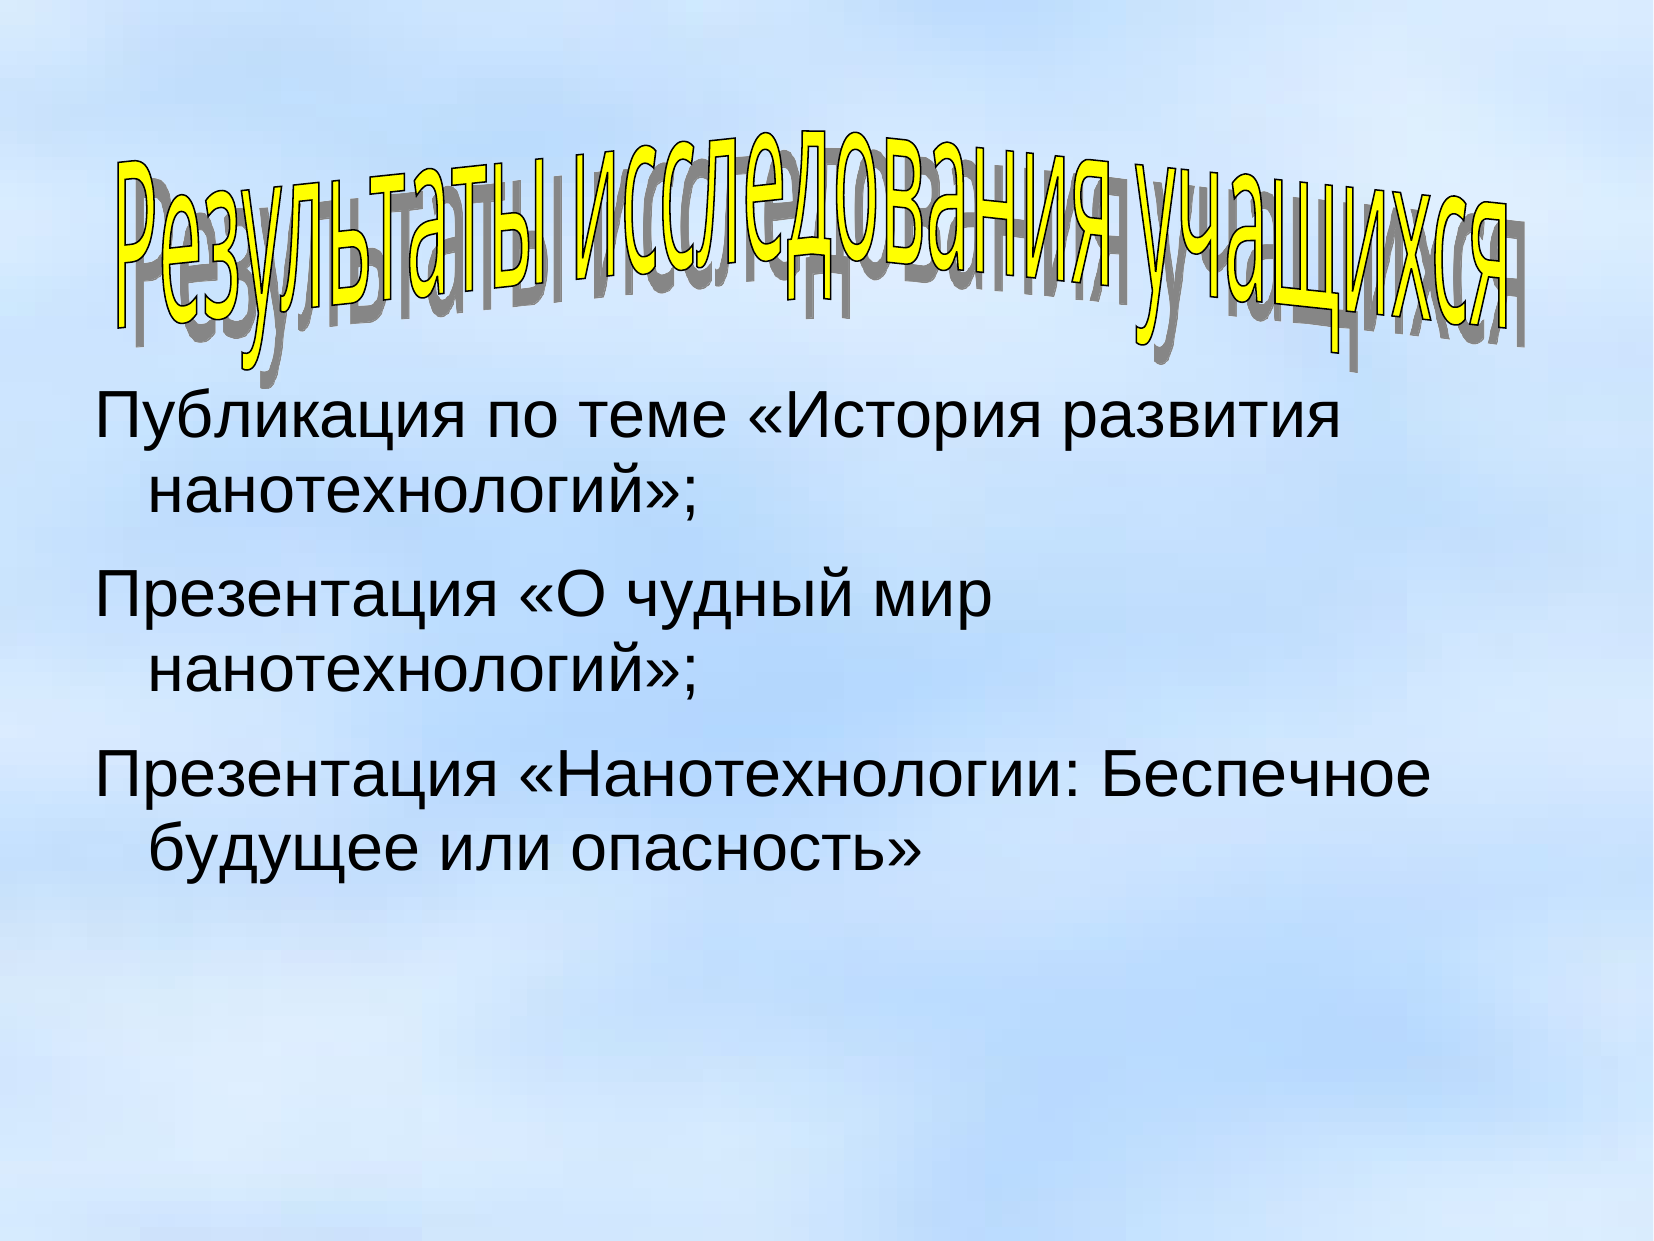

#
Результаты исследования учащихся
Публикация по теме «История развития нанотехнологий»;
Презентация «О чудный мир нанотехнологий»;
Презентация «Нанотехнологии: Беспечное будущее или опасность»